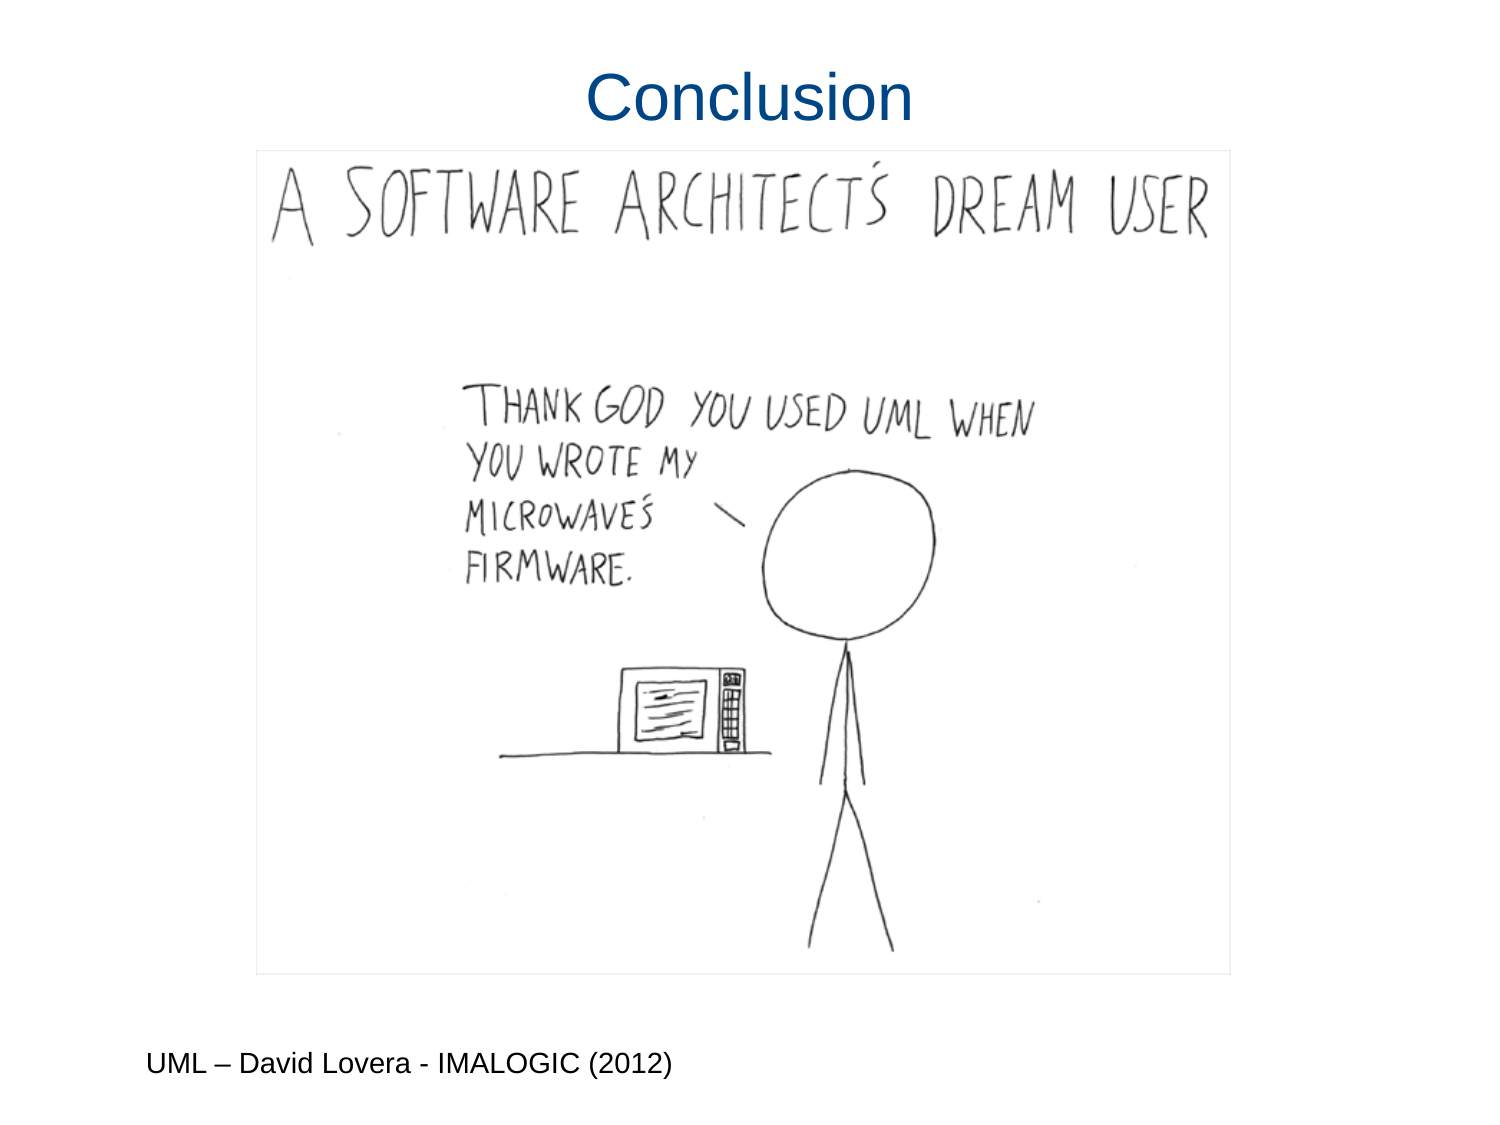

# Conclusion
UML – David Lovera - IMALOGIC (2012)